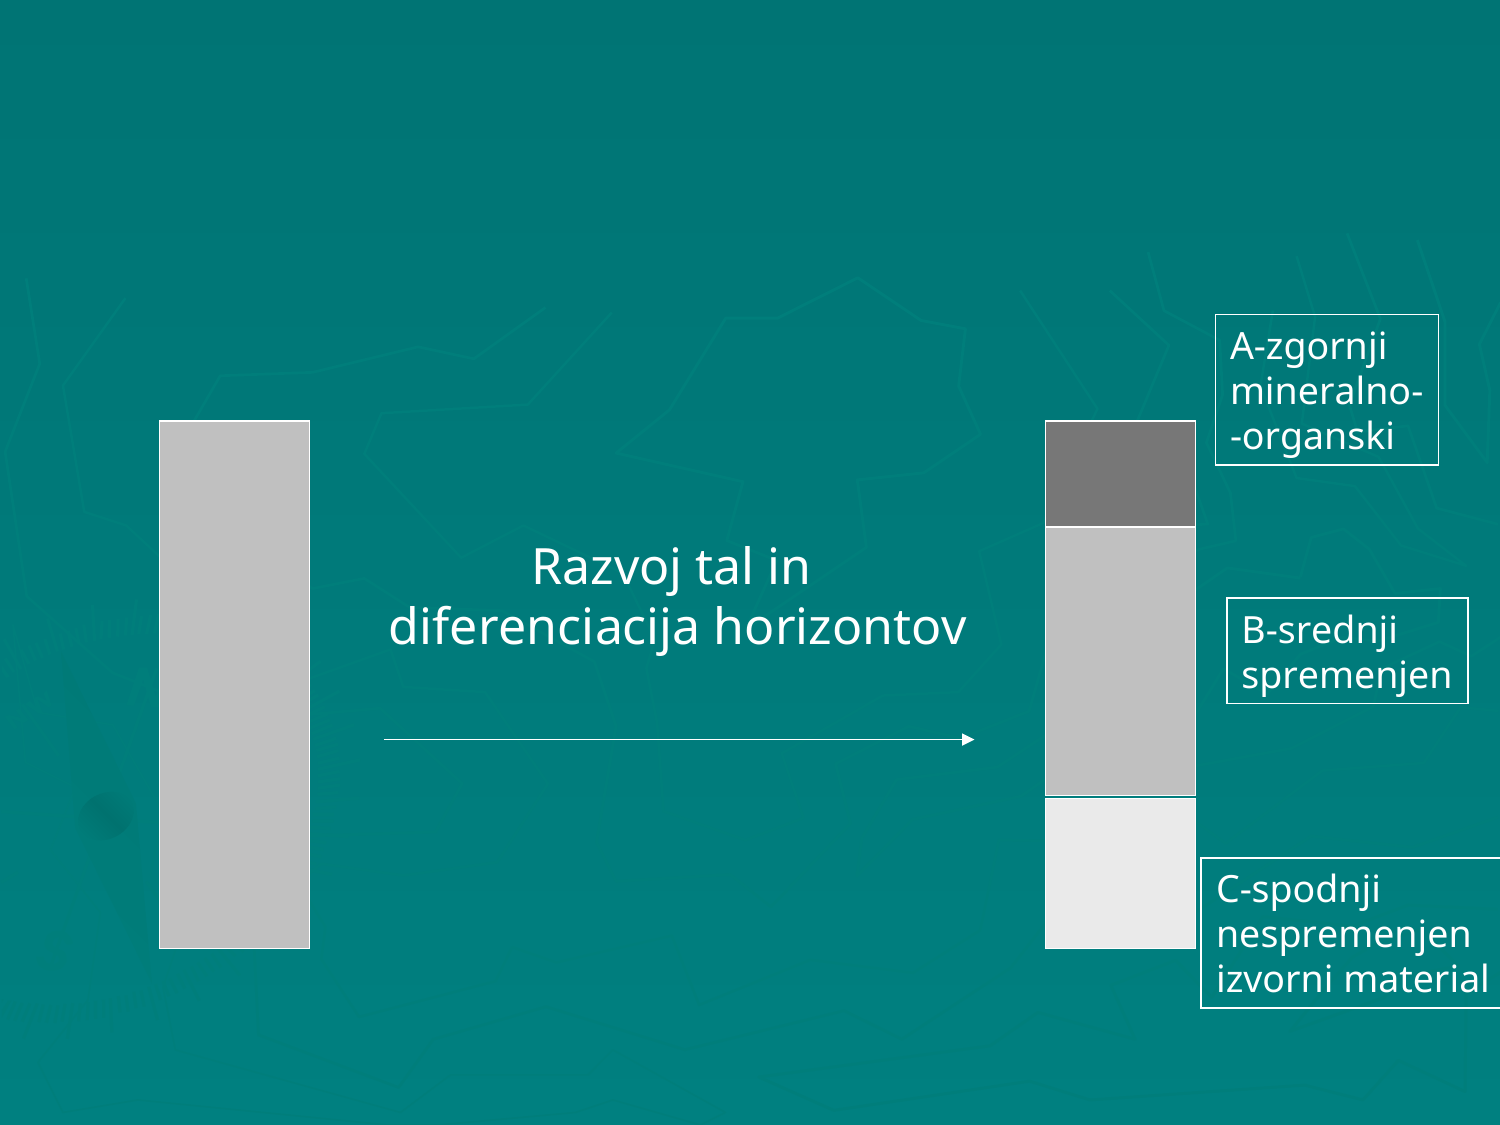

A-zgornji
mineralno-
-organski
Razvoj tal in
diferenciacija horizontov
B-srednji
spremenjen
C-spodnji
nespremenjen
izvorni material